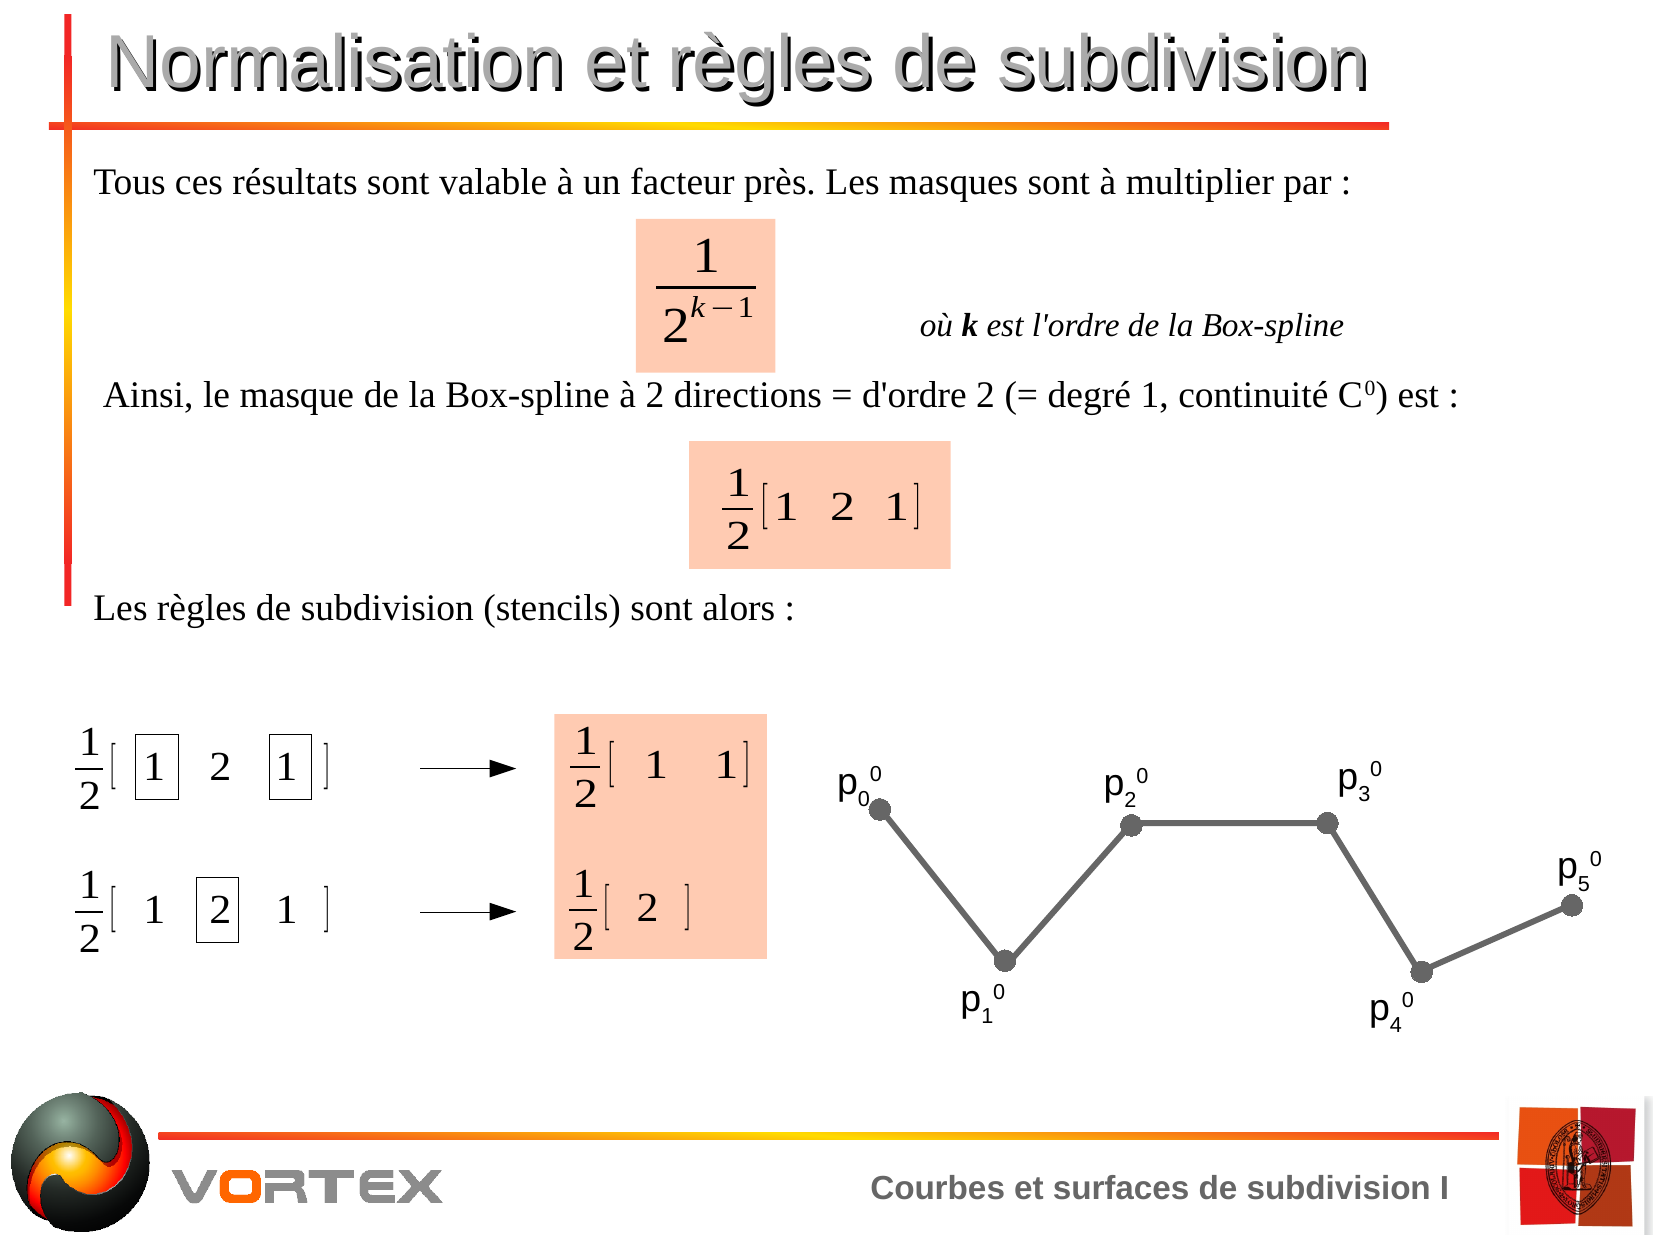

# Normalisation et règles de subdivision
Tous ces résultats sont valable à un facteur près. Les masques sont à multiplier par :
 où k est l'ordre de la Box-spline
 Ainsi, le masque de la Box-spline à 2 directions = d'ordre 2 (= degré 1, continuité C0) est :
Les règles de subdivision (stencils) sont alors :
p30
p00
p20
p50
p10
p40